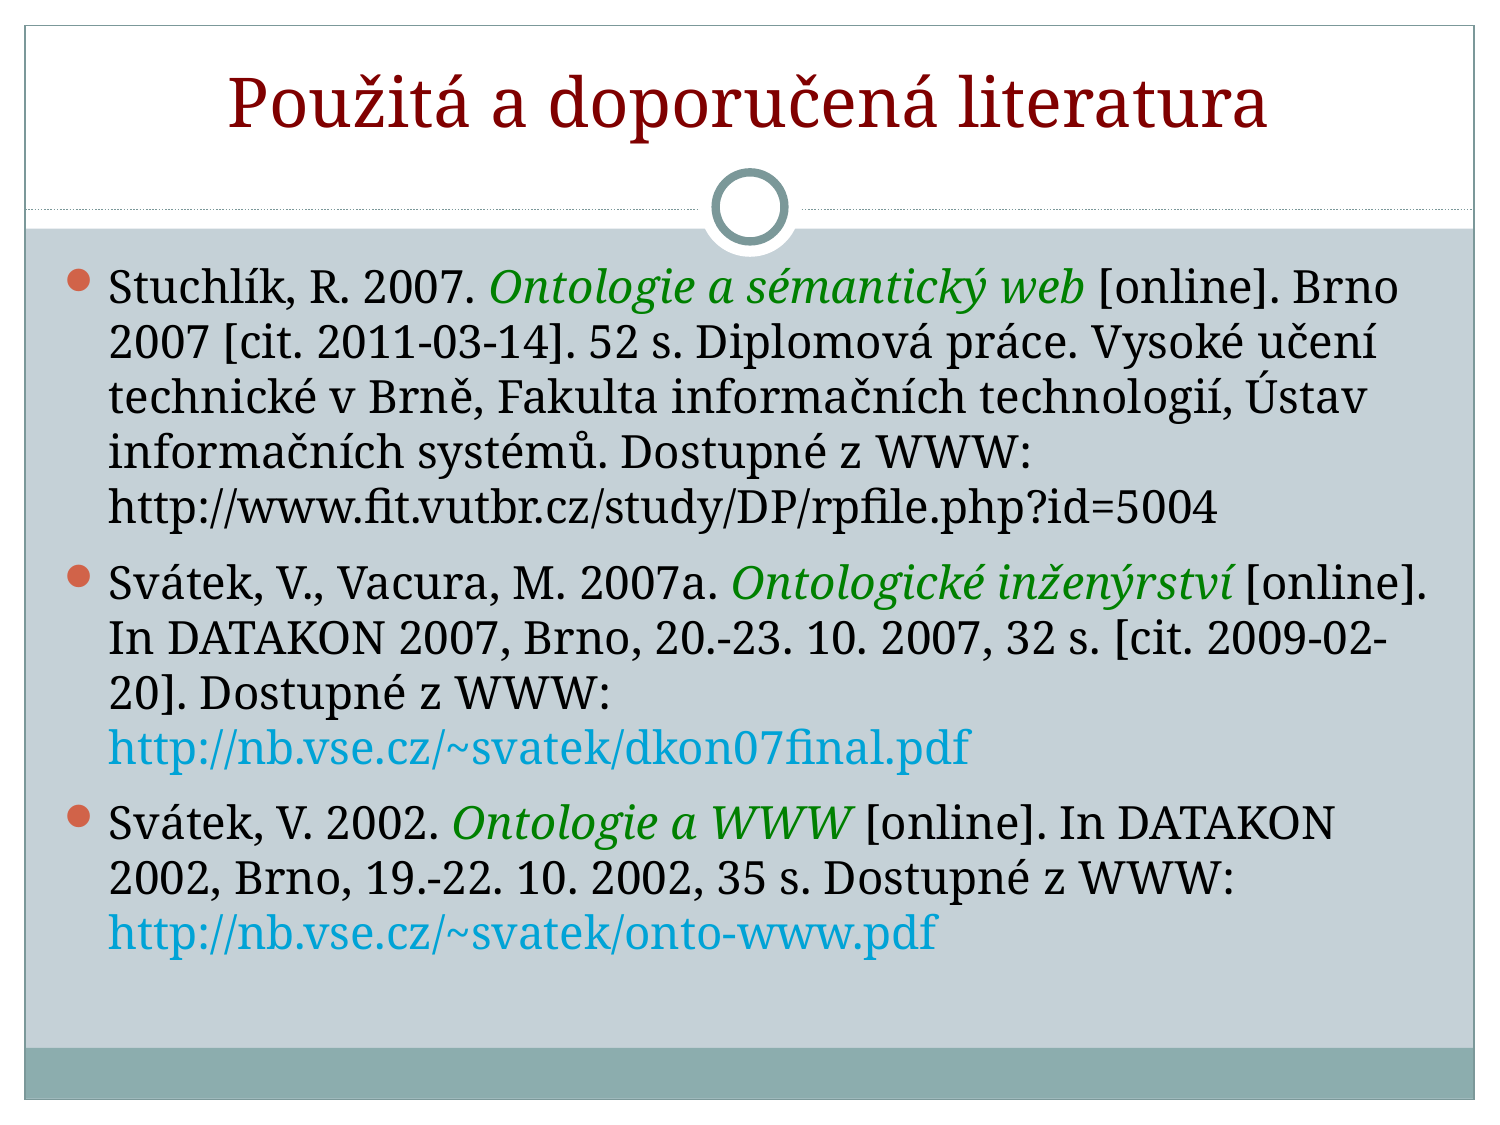

# Použitá a doporučená literatura
Stuchlík, R. 2007. Ontologie a sémantický web [online]. Brno 2007 [cit. 2011-03-14]. 52 s. Diplomová práce. Vysoké učení technické v Brně, Fakulta informačních technologií, Ústav informačních systémů. Dostupné z WWW: http://www.fit.vutbr.cz/study/DP/rpfile.php?id=5004
Svátek, V., Vacura, M. 2007a. Ontologické inženýrství [online]. In DATAKON 2007, Brno, 20.-23. 10. 2007, 32 s. [cit. 2009-02-20]. Dostupné z WWW: http://nb.vse.cz/~svatek/dkon07final.pdf
Svátek, V. 2002. Ontologie a WWW [online]. In DATAKON 2002, Brno, 19.-22. 10. 2002, 35 s. Dostupné z WWW: http://nb.vse.cz/~svatek/onto-www.pdf